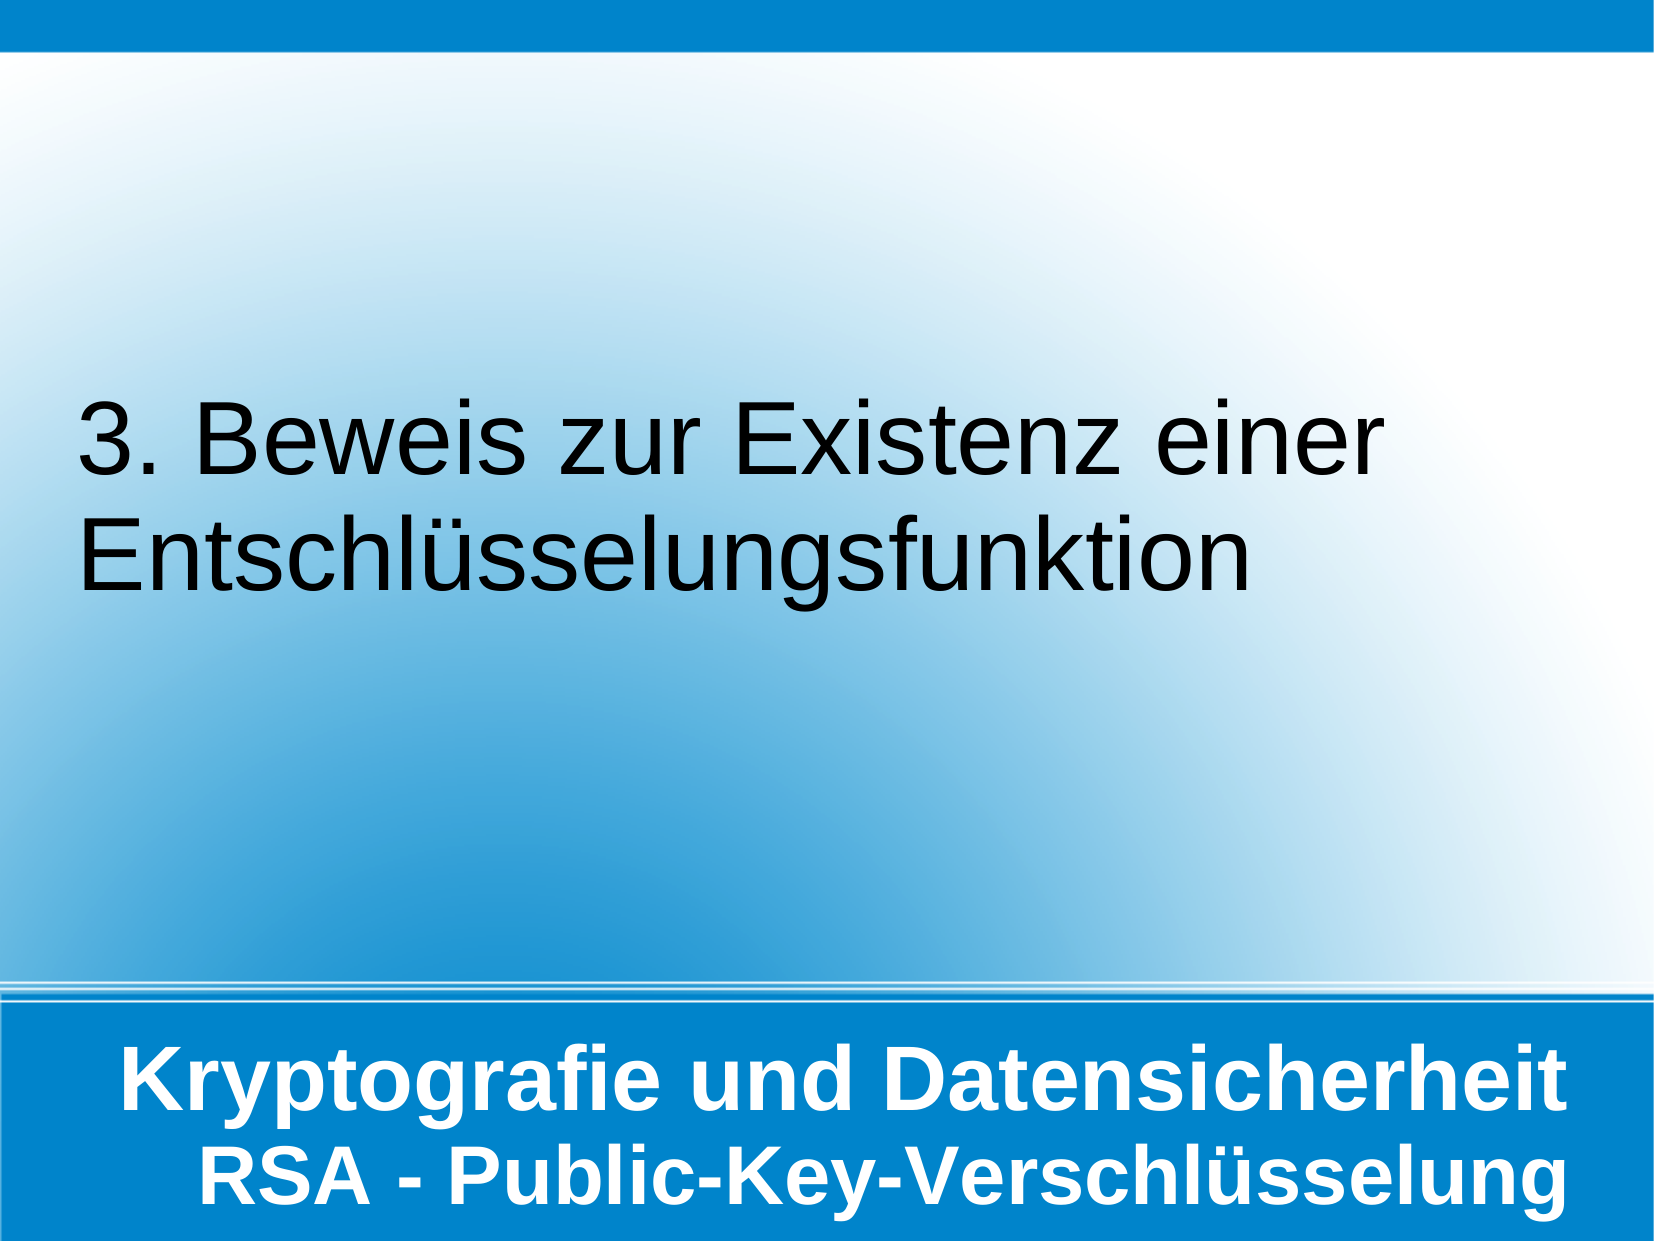

3. Beweis zur Existenz einer Entschlüsselungsfunktion
# Kryptografie und Datensicherheit RSA - Public-Key-Verschlüsselung